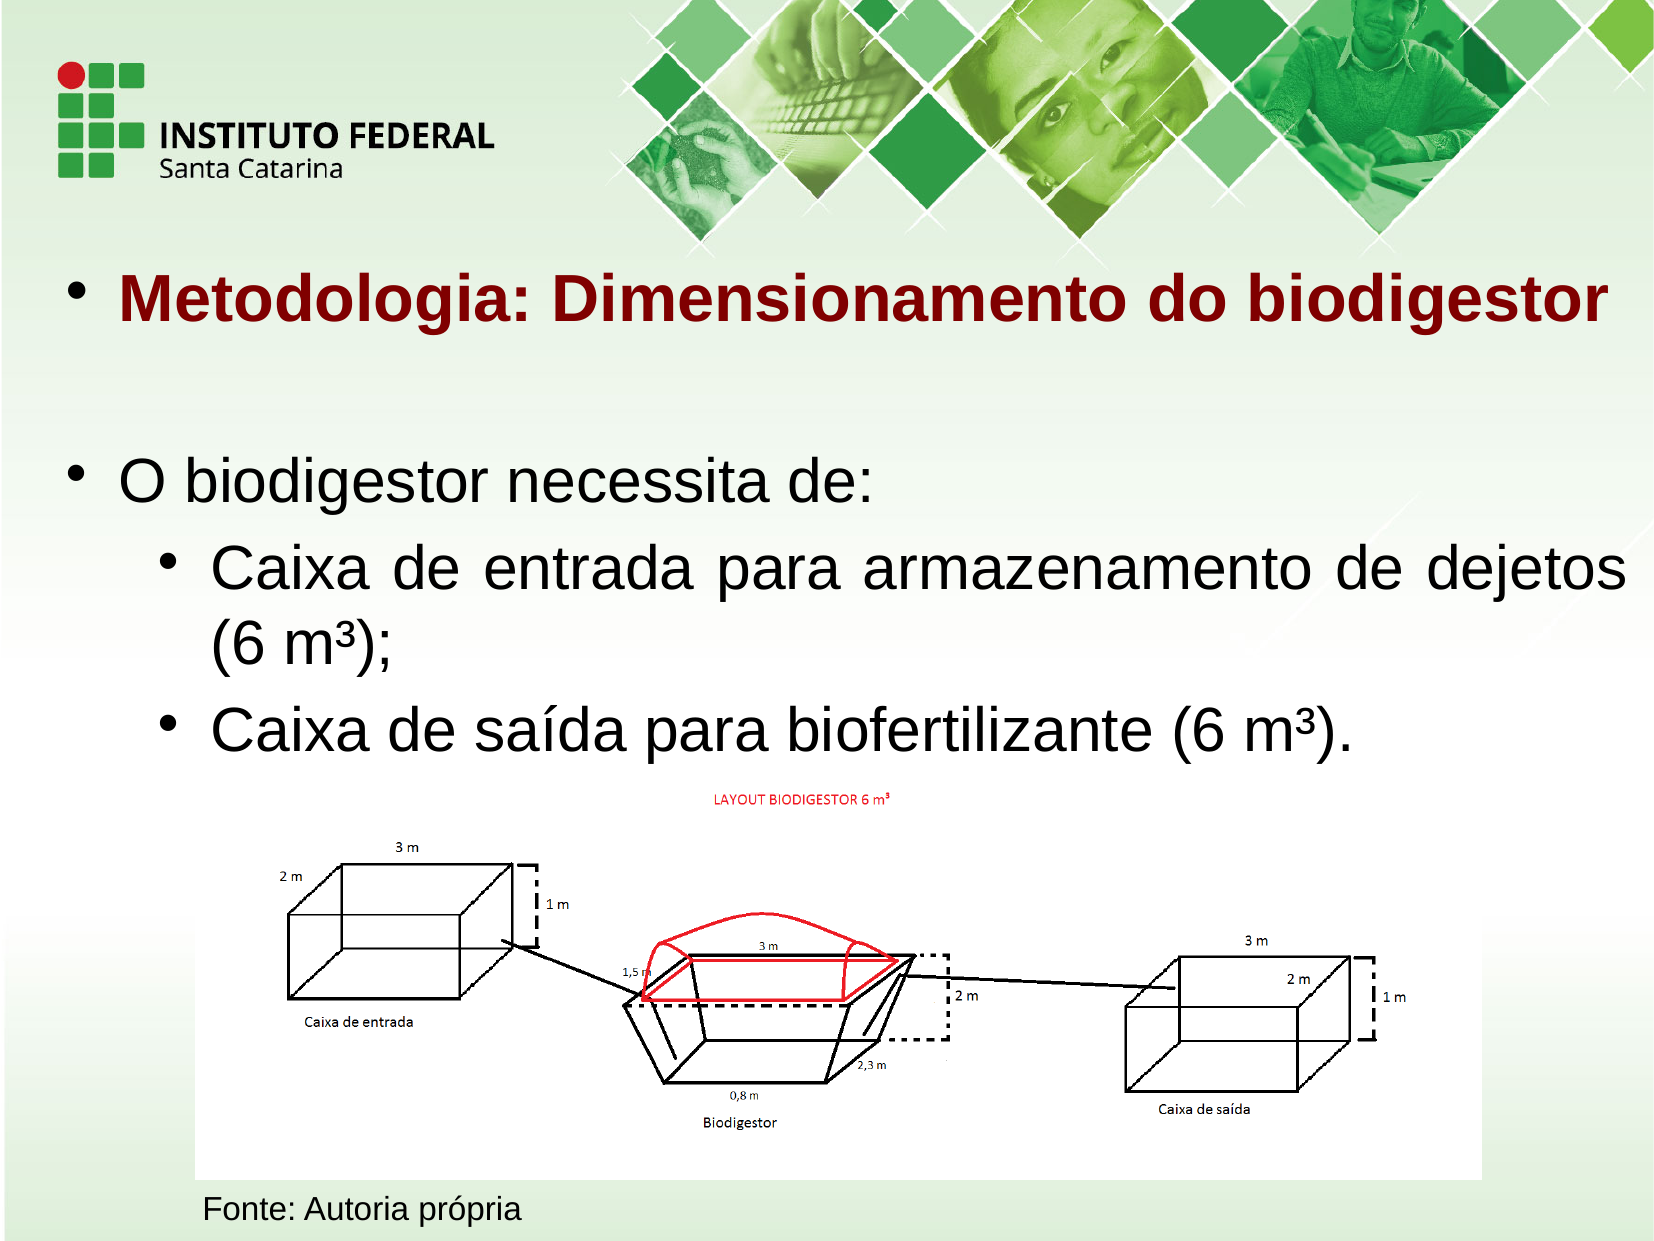

Metodologia: Dimensionamento do biodigestor
O biodigestor necessita de:
Caixa de entrada para armazenamento de dejetos (6 m³);
Caixa de saída para biofertilizante (6 m³).
Fonte: Autoria própria